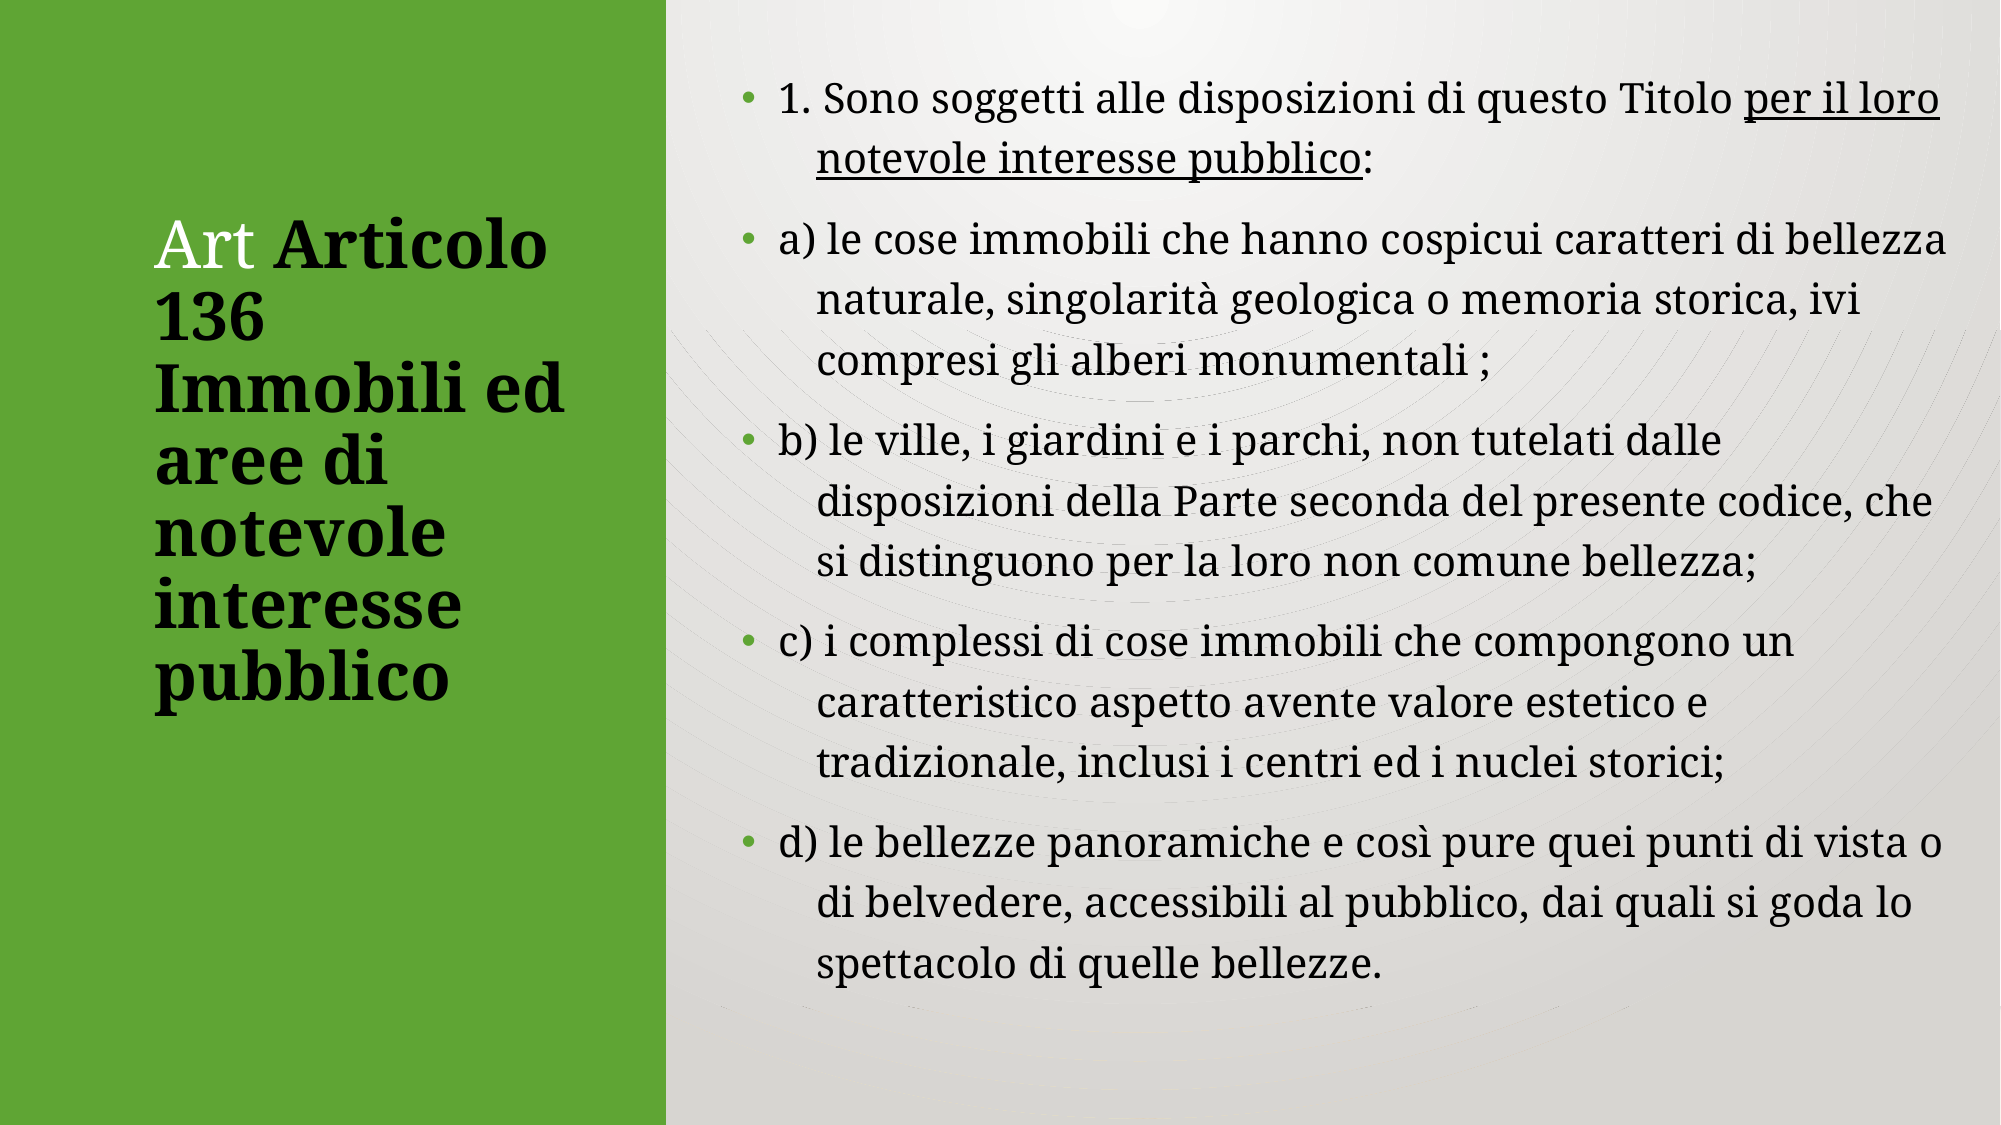

1. Sono soggetti alle disposizioni di questo Titolo per il loro notevole interesse pubblico:
a) le cose immobili che hanno cospicui caratteri di bellezza naturale, singolarità geologica o memoria storica, ivi compresi gli alberi monumentali ;
b) le ville, i giardini e i parchi, non tutelati dalle disposizioni della Parte seconda del presente codice, che si distinguono per la loro non comune bellezza;
c) i complessi di cose immobili che compongono un caratteristico aspetto avente valore estetico e tradizionale, inclusi i centri ed i nuclei storici;
d) le bellezze panoramiche e così pure quei punti di vista o di belvedere, accessibili al pubblico, dai quali si goda lo spettacolo di quelle bellezze.
# Art Articolo 136  Immobili ed aree di notevole interesse pubblico